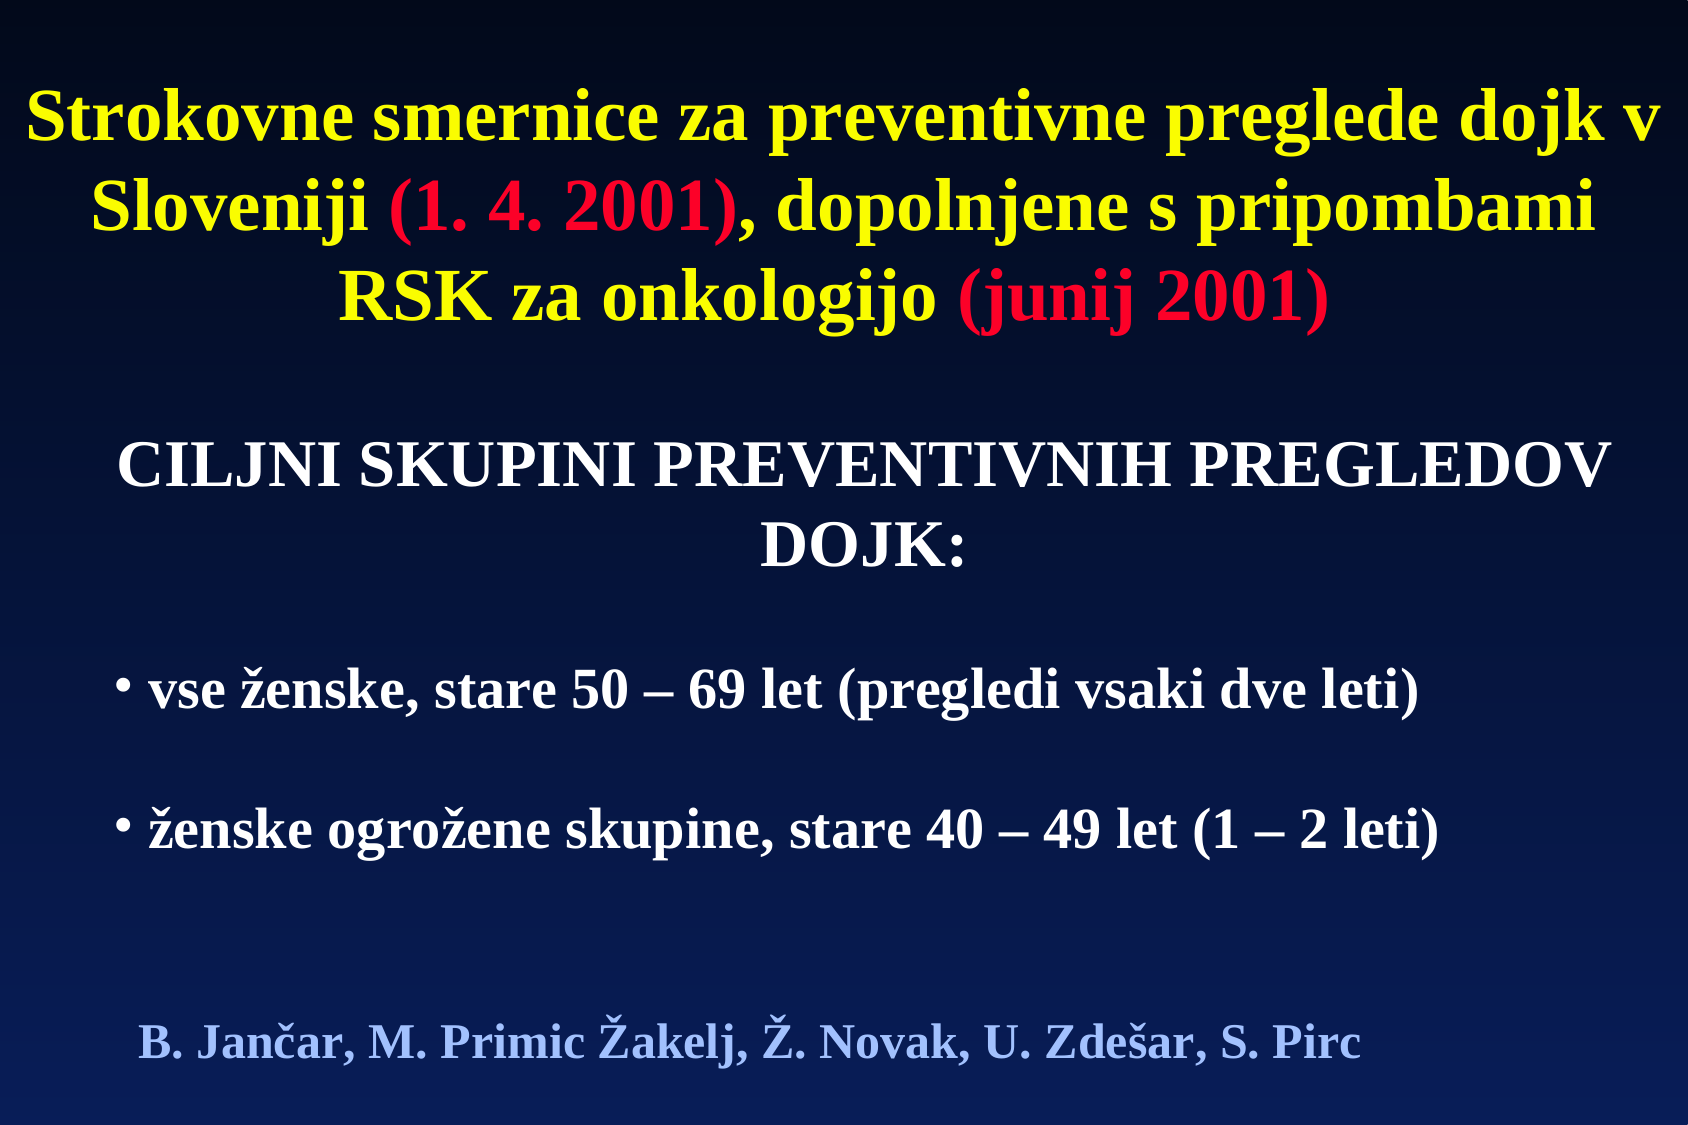

# Strokovne smernice za preventivne preglede dojk v Sloveniji (1. 4. 2001), dopolnjene s pripombami RSK za onkologijo (junij 2001)
CILJNI SKUPINI PREVENTIVNIH PREGLEDOV DOJK:
 vse ženske, stare 50 – 69 let (pregledi vsaki dve leti)
 ženske ogrožene skupine, stare 40 – 49 let (1 – 2 leti)
 B. Jančar, M. Primic Žakelj, Ž. Novak, U. Zdešar, S. Pirc